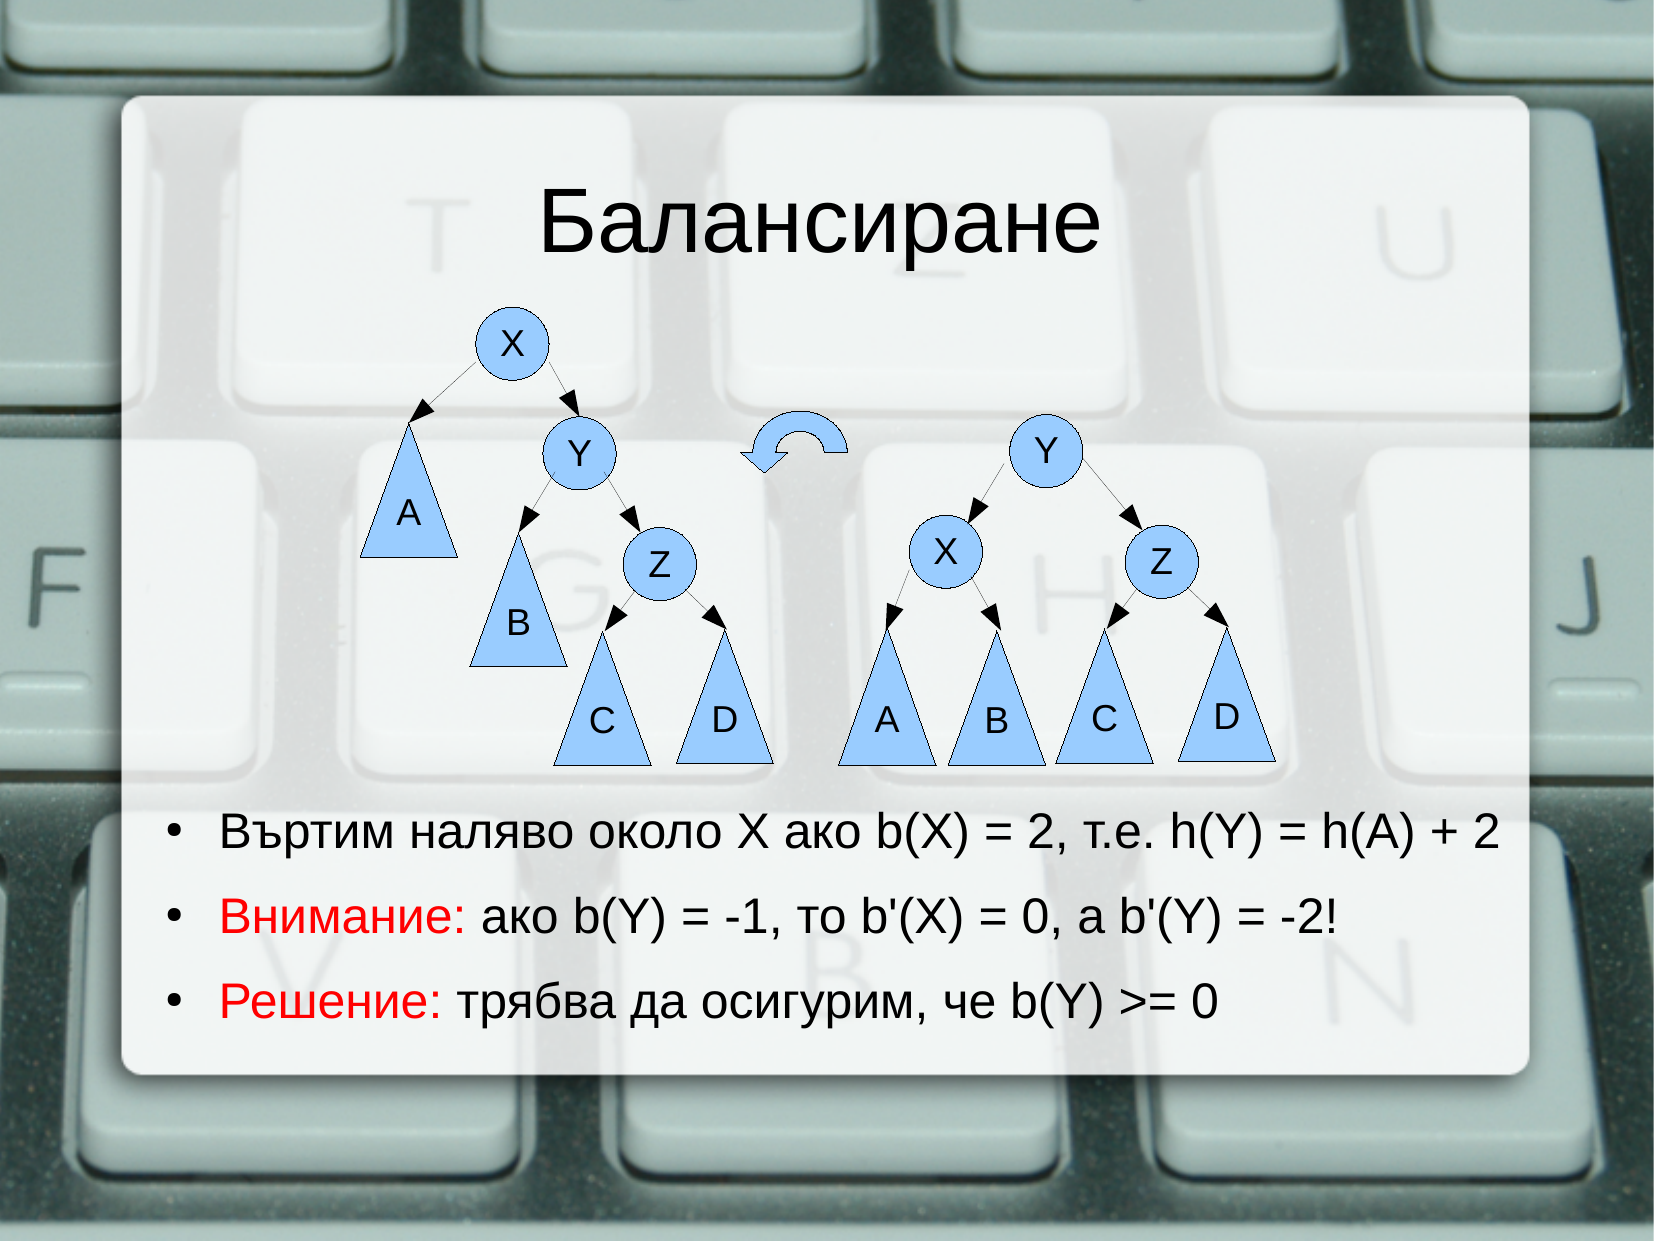

# Балансиране
X
Y
Y
A
X
Z
Z
B
D
A
C
D
B
C
Въртим наляво около X ако b(X) = 2, т.е. h(Y) = h(A) + 2
Внимание: ако b(Y) = -1, то b'(X) = 0, а b'(Y) = -2!
Решение: трябва да осигурим, че b(Y) >= 0